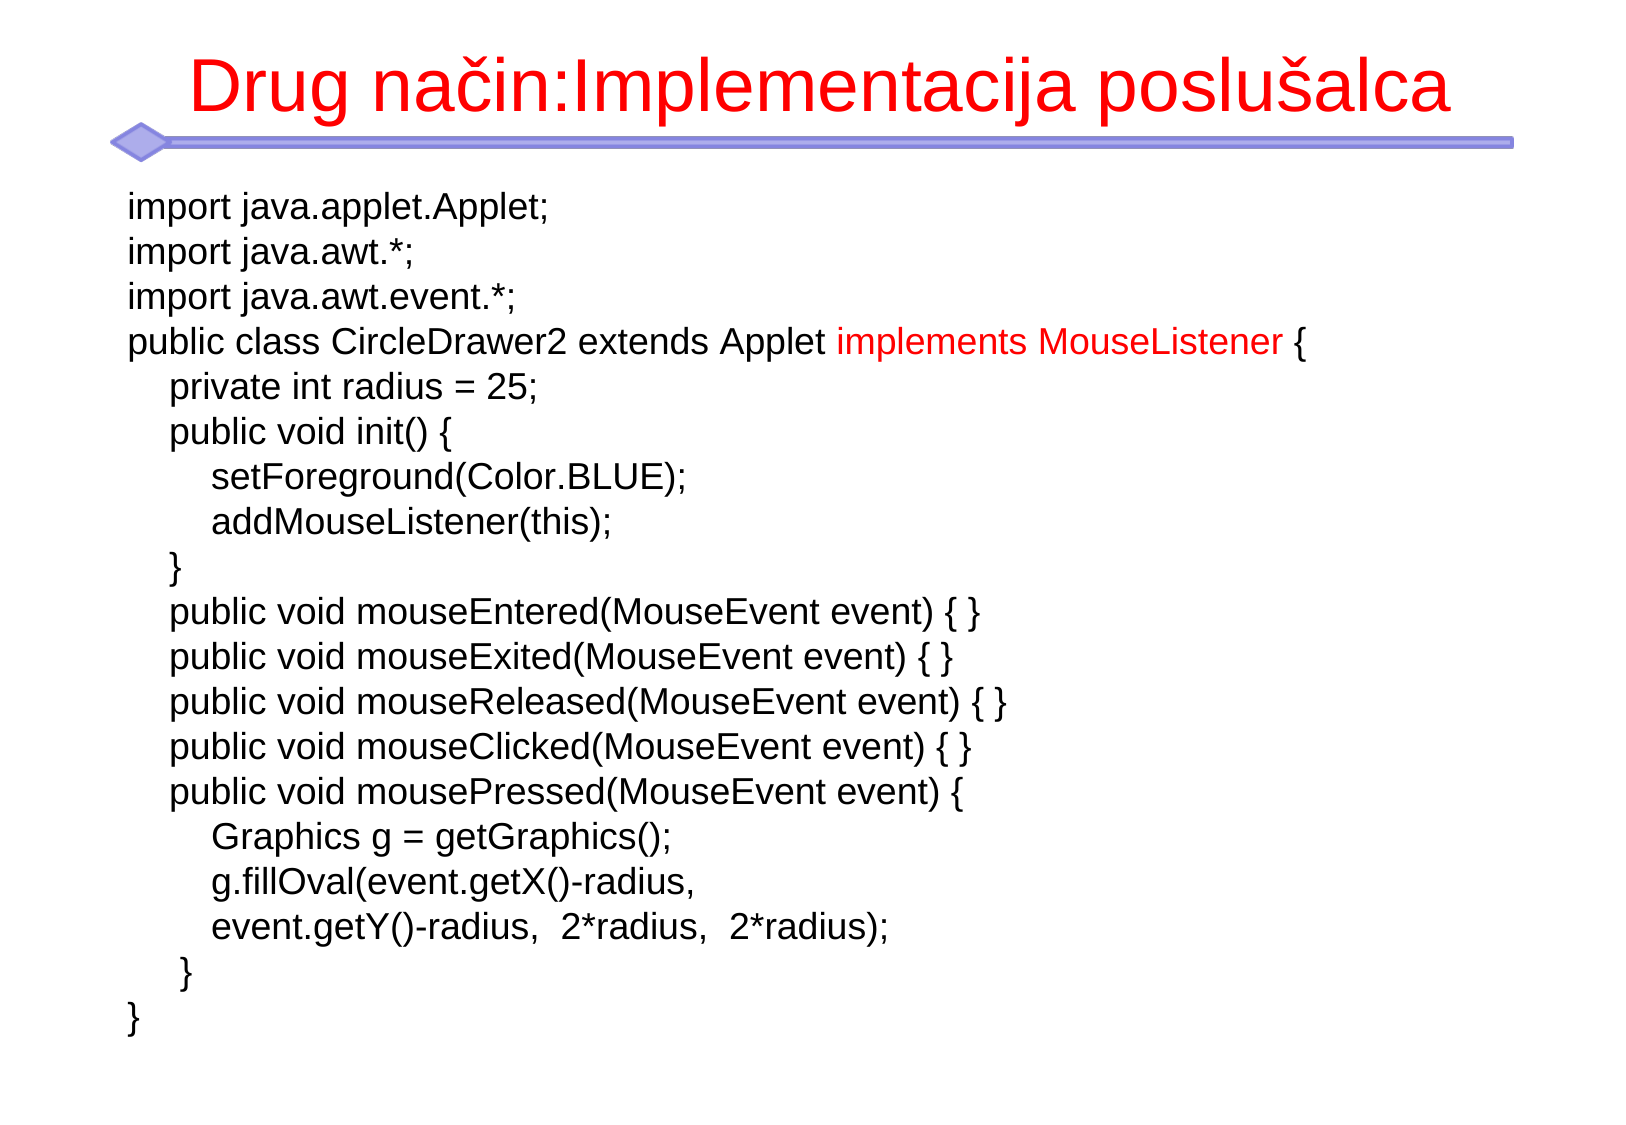

# Drug način:Implementacija poslušalca
import java.applet.Applet;
import java.awt.*;
import java.awt.event.*;
public class CircleDrawer2 extends Applet implements MouseListener {
 private int radius = 25;
 public void init() {
 setForeground(Color.BLUE);
 addMouseListener(this);
 }
 public void mouseEntered(MouseEvent event) { }
 public void mouseExited(MouseEvent event) { }
 public void mouseReleased(MouseEvent event) { }
 public void mouseClicked(MouseEvent event) { }
 public void mousePressed(MouseEvent event) {
 Graphics g = getGraphics();
 g.fillOval(event.getX()-radius,
 event.getY()-radius, 2*radius, 2*radius);
 }
}